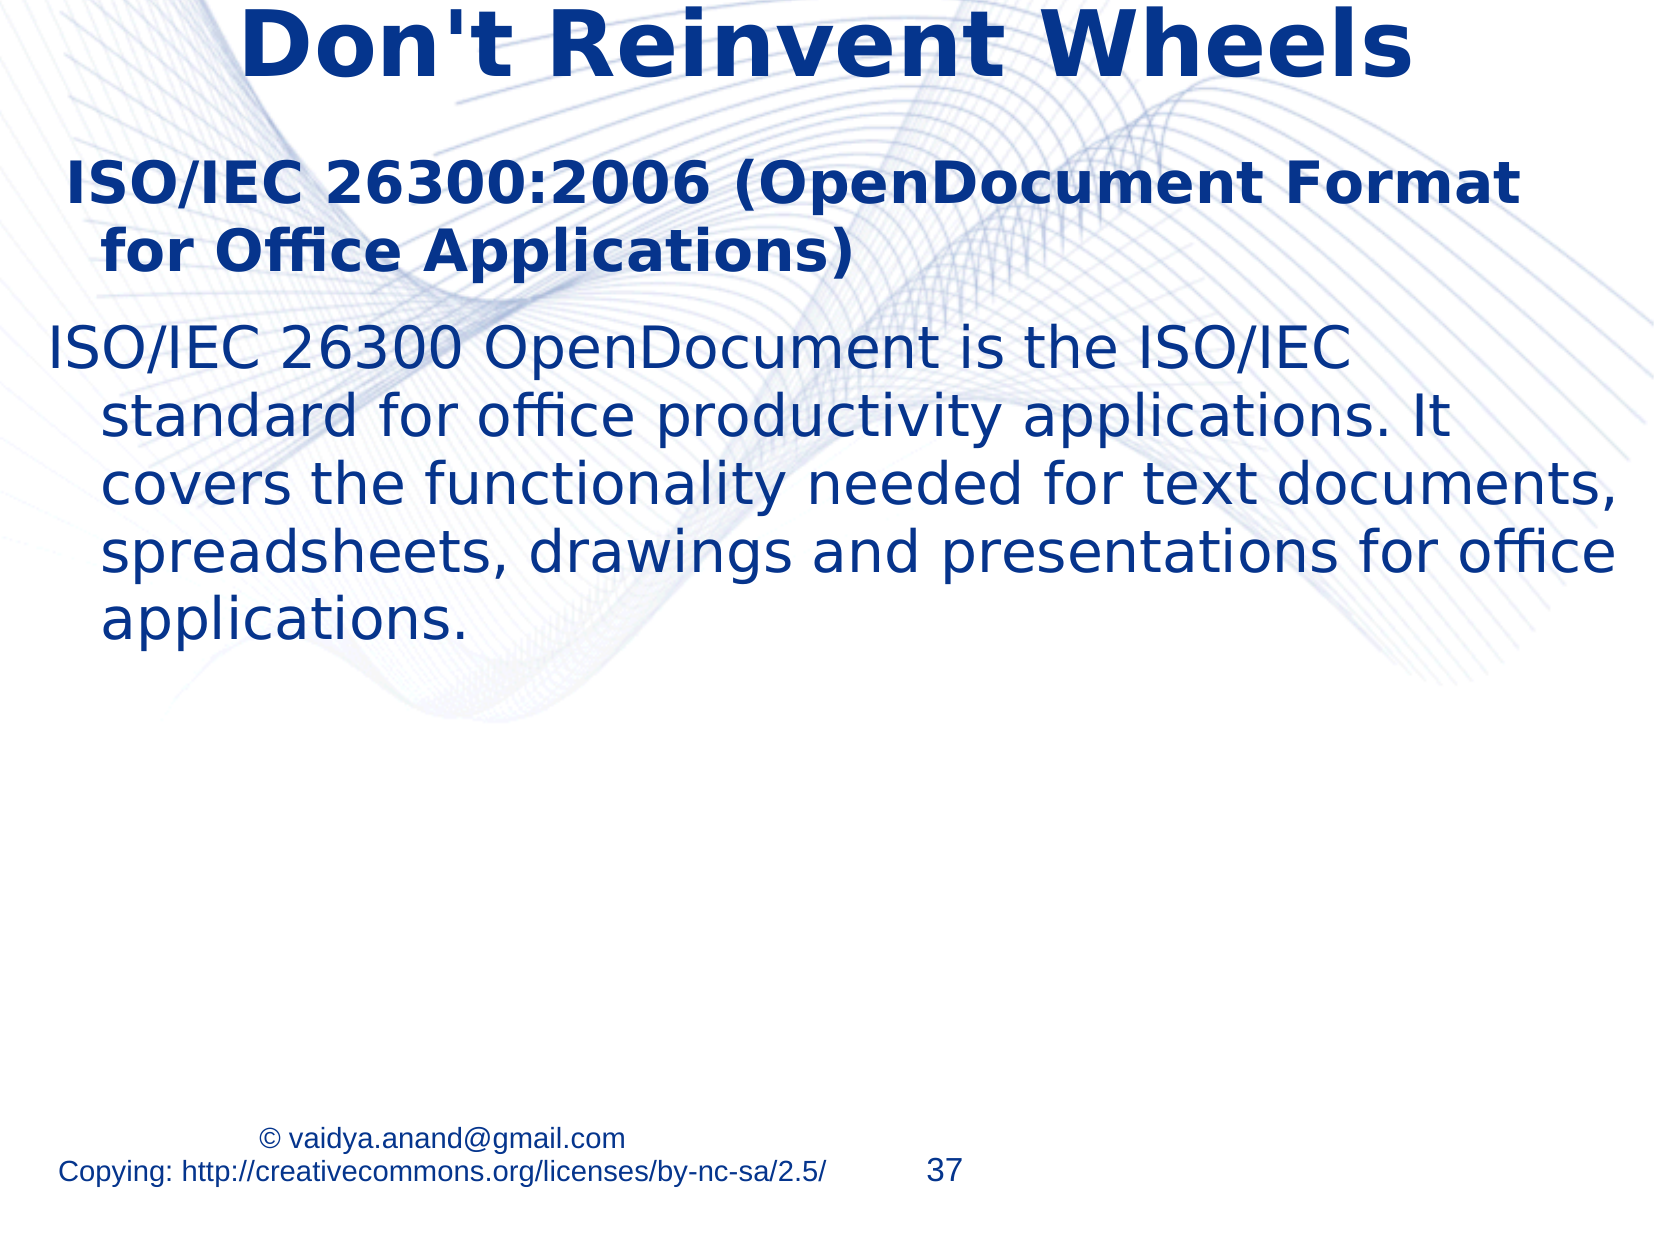

# Don't Reinvent Wheels
 ISO/IEC 26300:2006 (OpenDocument Format for Office Applications)
ISO/IEC 26300 OpenDocument is the ISO/IEC standard for office productivity applications. It covers the functionality needed for text documents, spreadsheets, drawings and presentations for office applications.
http://www.broffice.org
37